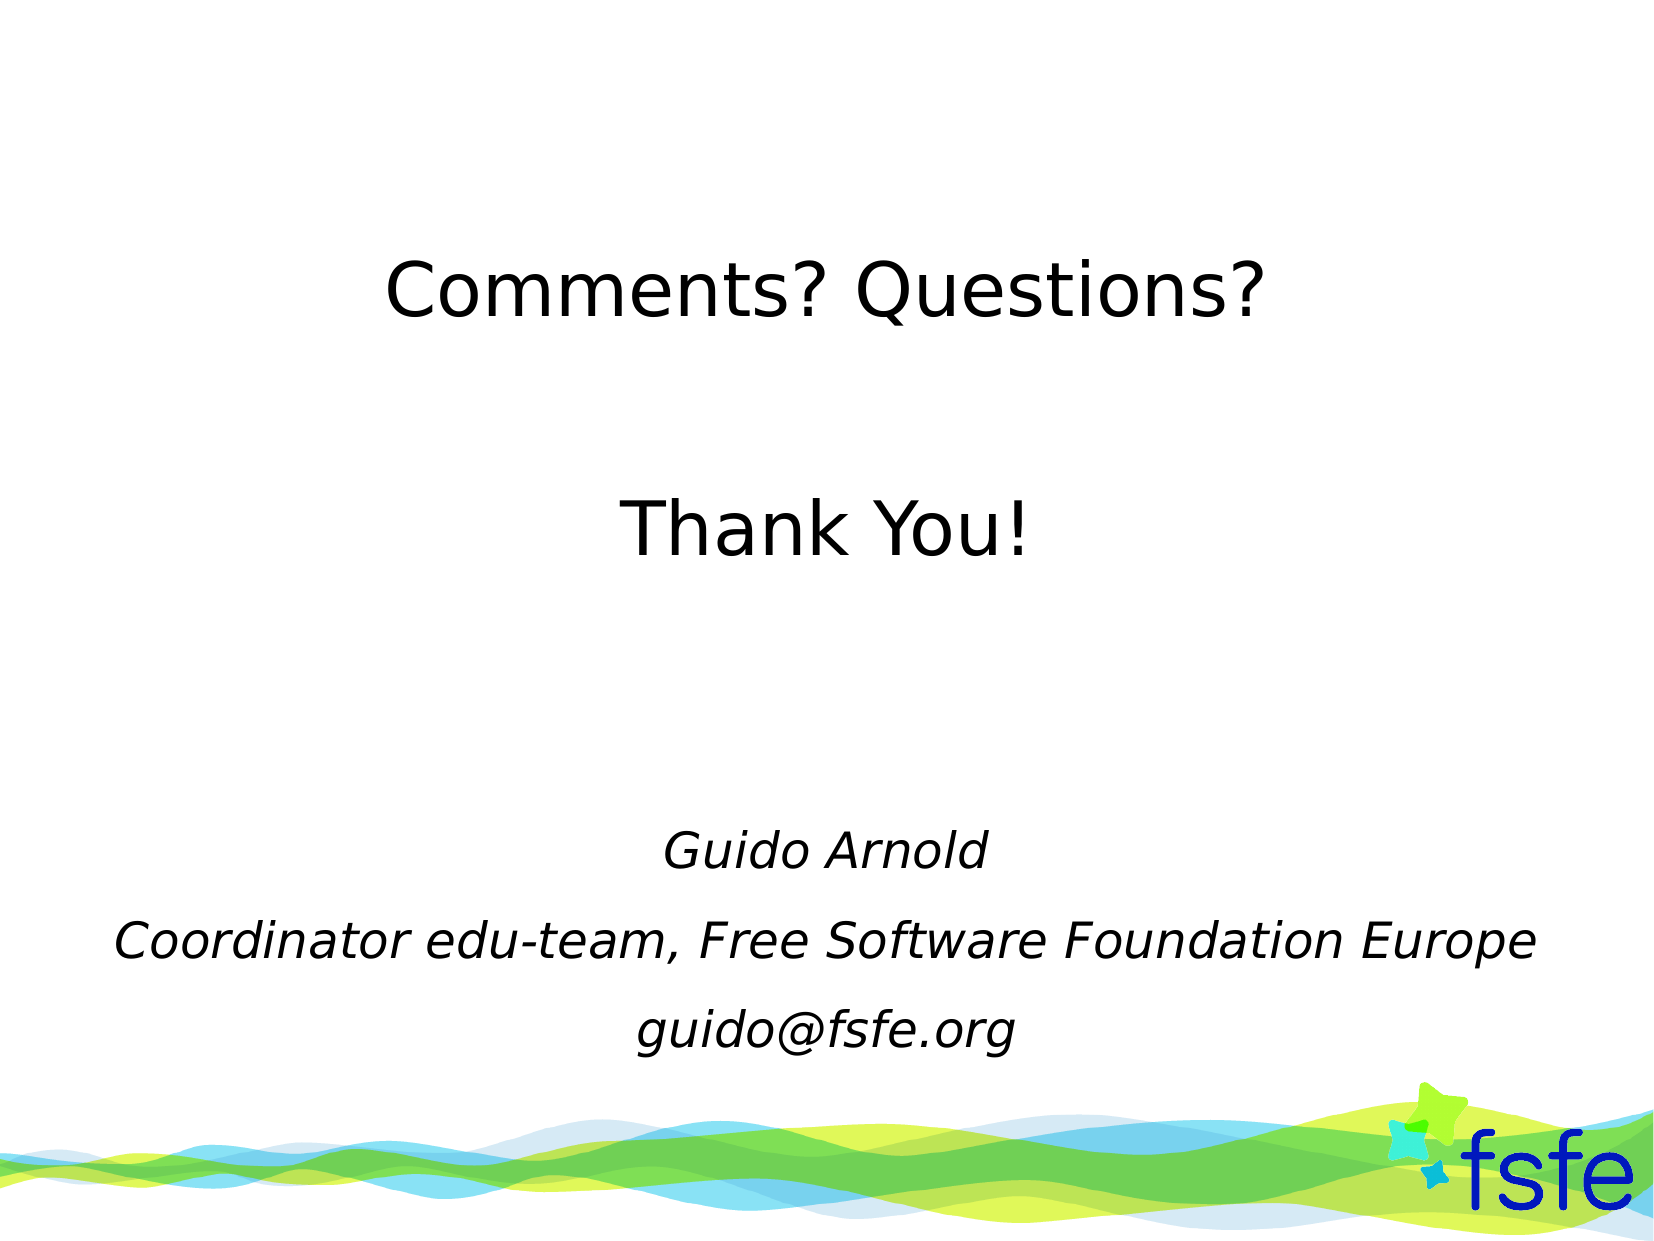

# Comments? Questions?
Thank You!
Guido Arnold
Coordinator edu-team, Free Software Foundation Europe
guido@fsfe.org